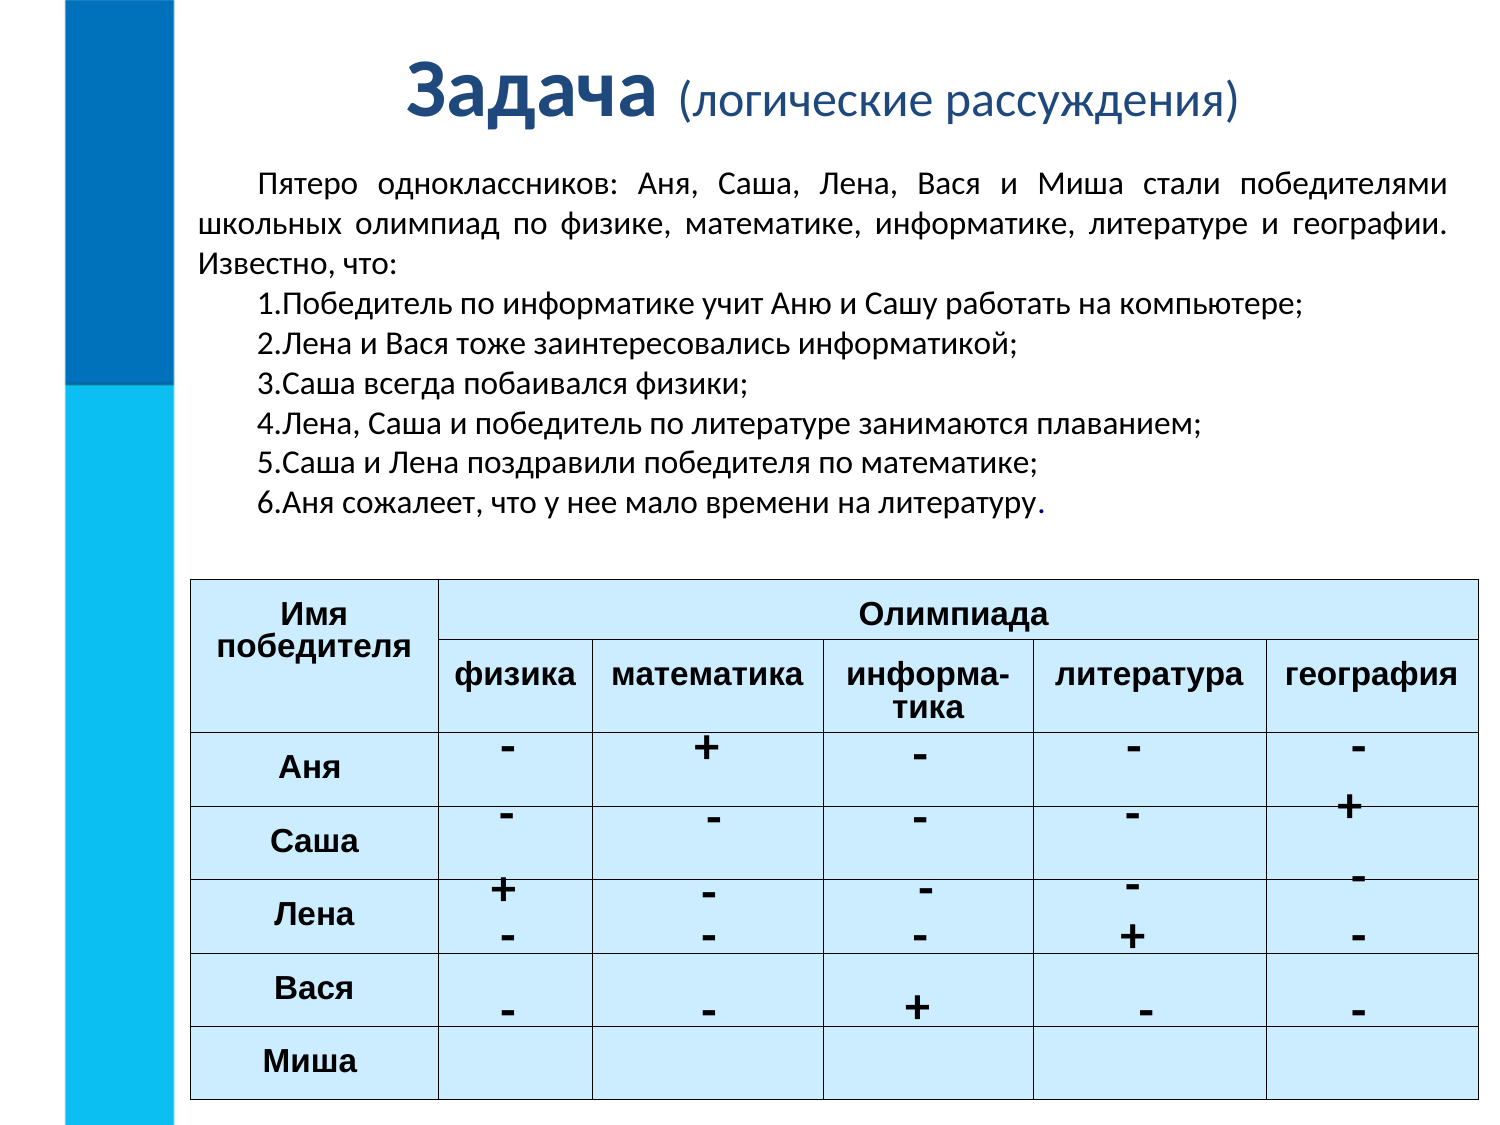

Задача (логические рассуждения)
Пятеро одноклассников: Аня, Саша, Лена, Вася и Миша стали победителями школьных олимпиад по физике, математике, информатике, литературе и географии. Известно, что:
Победитель по информатике учит Аню и Сашу работать на компьютере;
Лена и Вася тоже заинтересовались информатикой;
Саша всегда побаивался физики;
Лена, Саша и победитель по литературе занимаются плаванием;
Саша и Лена поздравили победителя по математике;
Аня сожалеет, что у нее мало времени на литературу.
| Имя победителя | Олимпиада | | | | |
| --- | --- | --- | --- | --- | --- |
| | физика | математика | информа-тика | литература | география |
| Аня | | | | | |
| Саша | | | | | |
| Лена | | | | | |
| Вася | | | | | |
| Миша | | | | | |
-
+
-
-
-
+
-
-
-
-
-
-
-
+
-
-
-
-
+
-
+
-
-
-
-